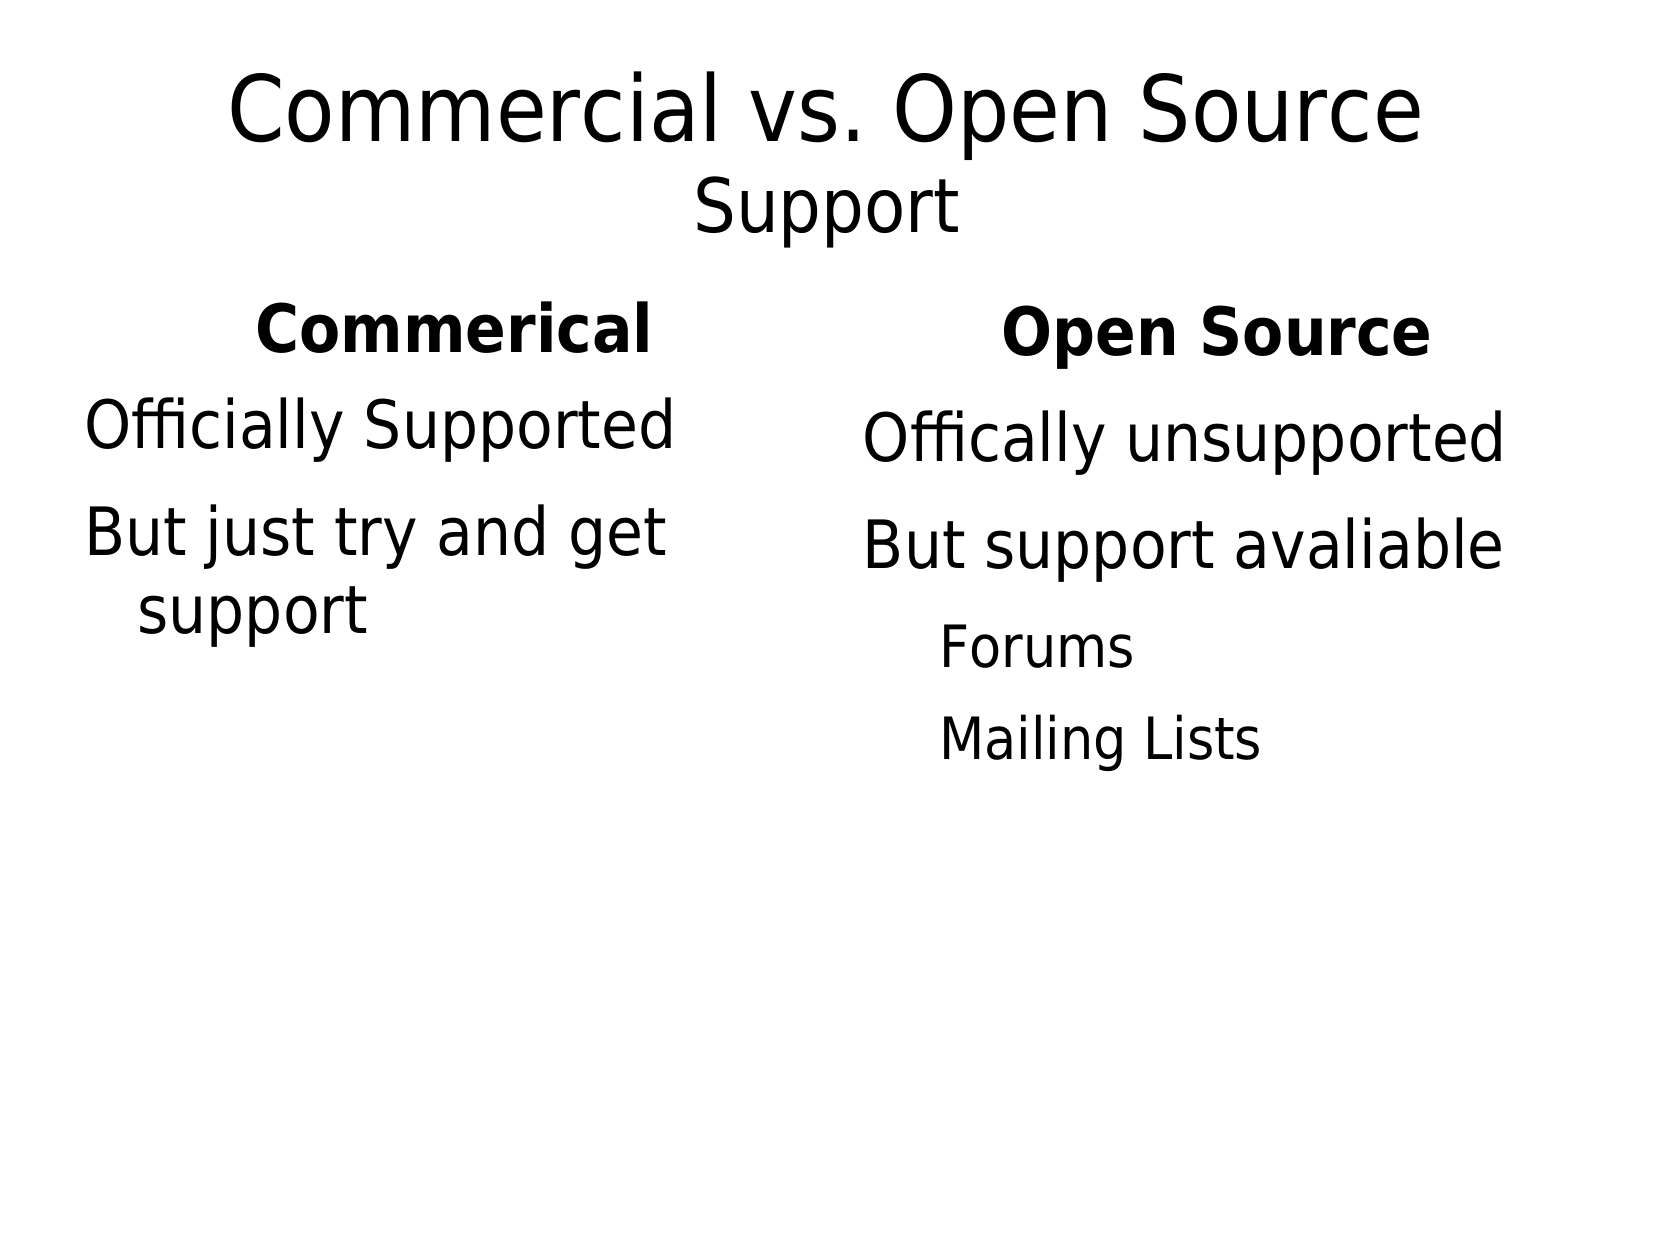

# Commercial vs. Open Source Support
Commerical
Open Source
Officially Supported
But just try and get support
Offically unsupported
But support avaliable
Forums
Mailing Lists